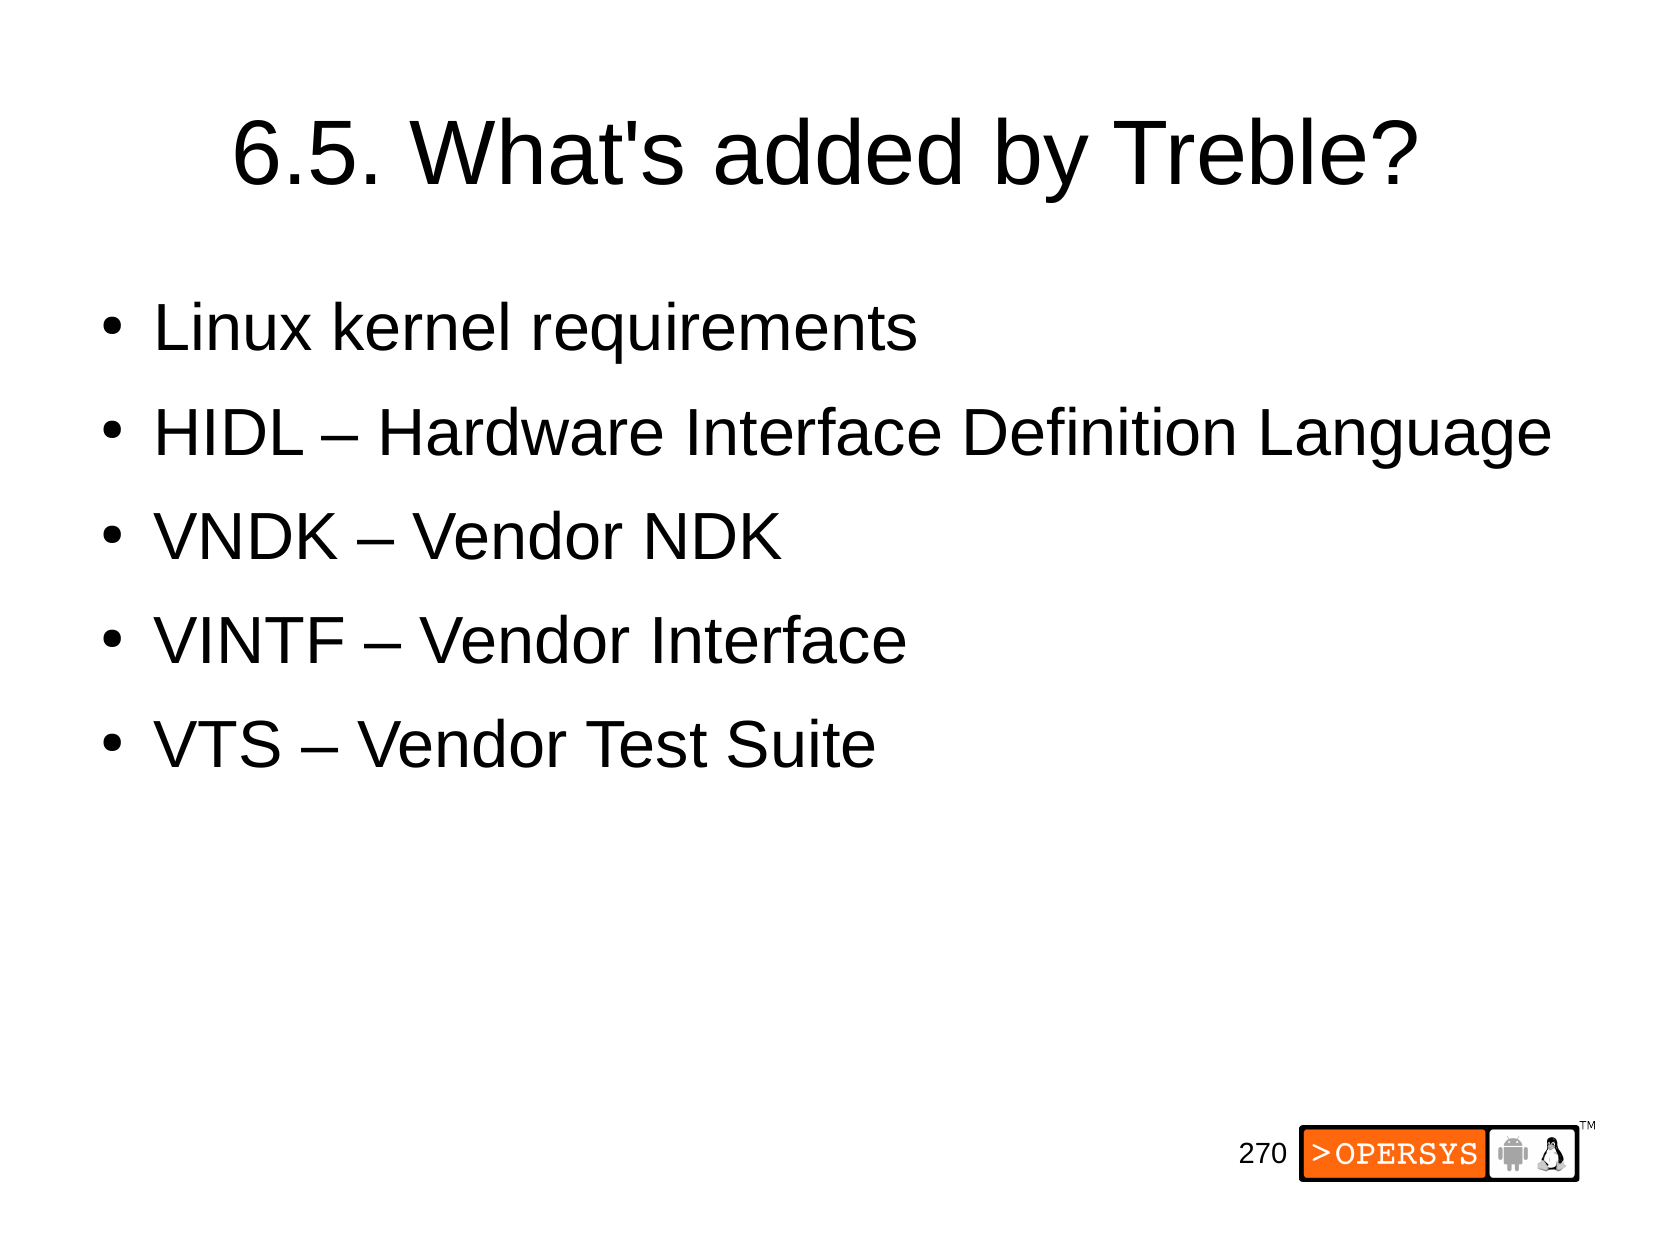

# 6.5. What's added by Treble?
Linux kernel requirements
HIDL – Hardware Interface Definition Language
VNDK – Vendor NDK
VINTF – Vendor Interface
VTS – Vendor Test Suite